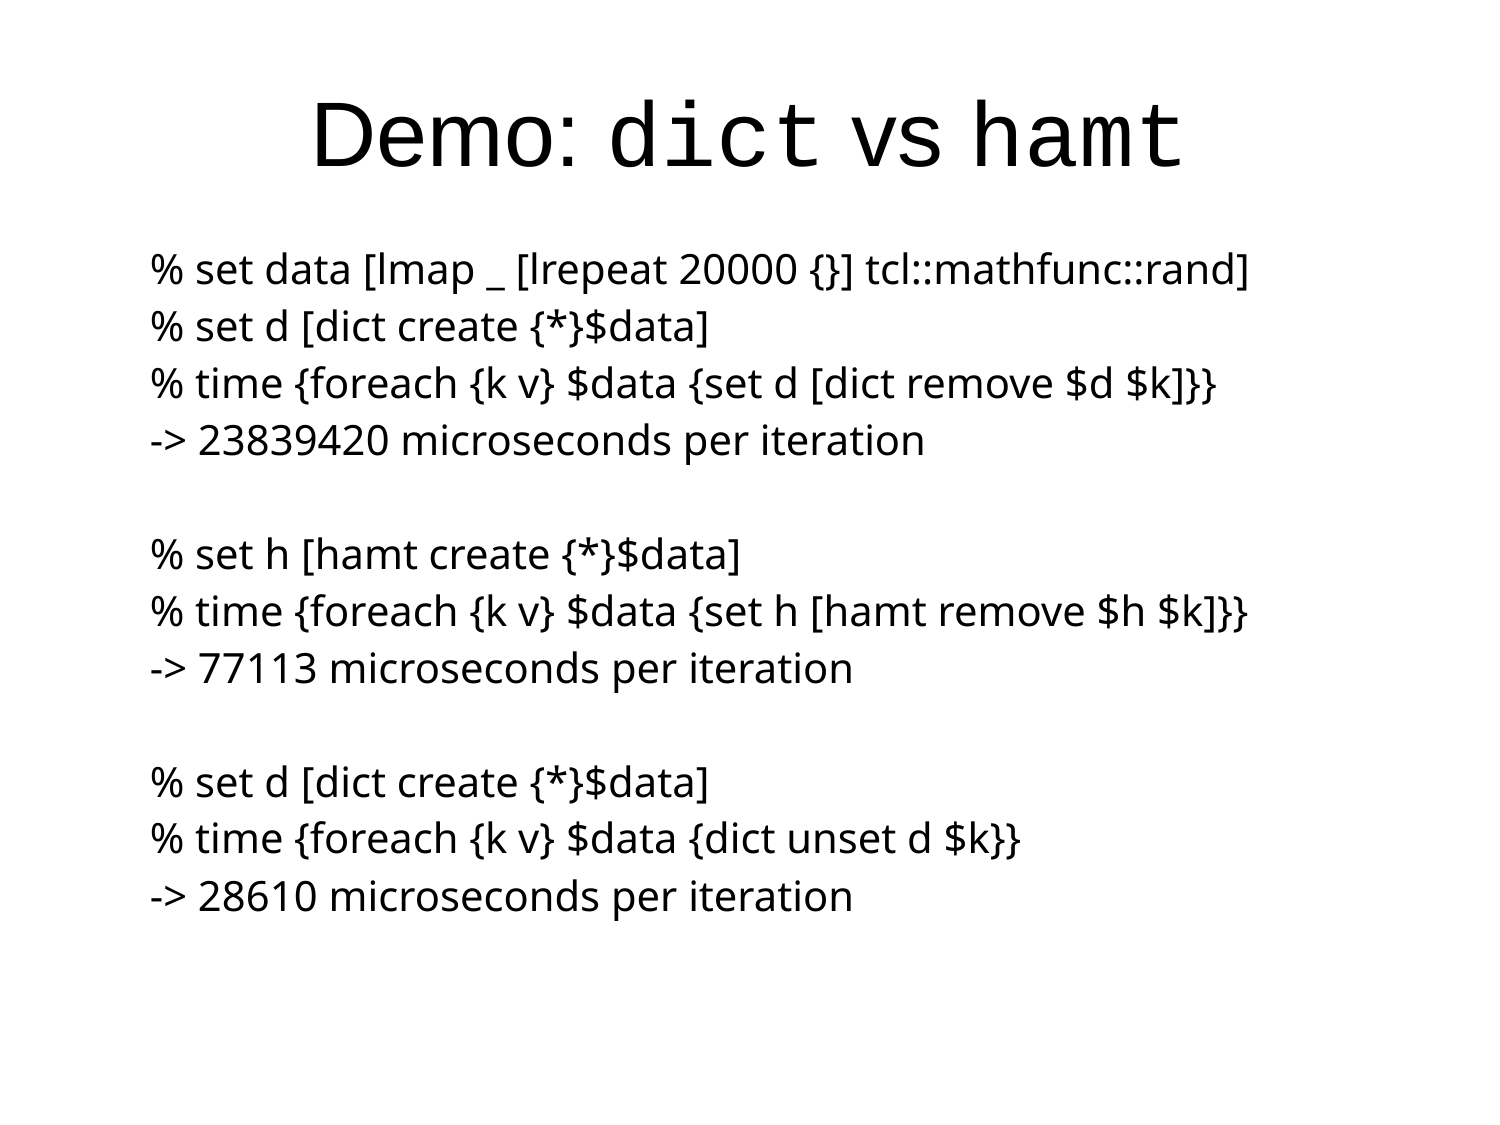

# Demo: dict vs hamt
% set data [lmap _ [lrepeat 20000 {}] tcl::mathfunc::rand]
% set d [dict create {*}$data]
% time {foreach {k v} $data {set d [dict remove $d $k]}}
-> 23839420 microseconds per iteration
% set h [hamt create {*}$data]
% time {foreach {k v} $data {set h [hamt remove $h $k]}}
-> 77113 microseconds per iteration
% set d [dict create {*}$data]
% time {foreach {k v} $data {dict unset d $k}}
-> 28610 microseconds per iteration